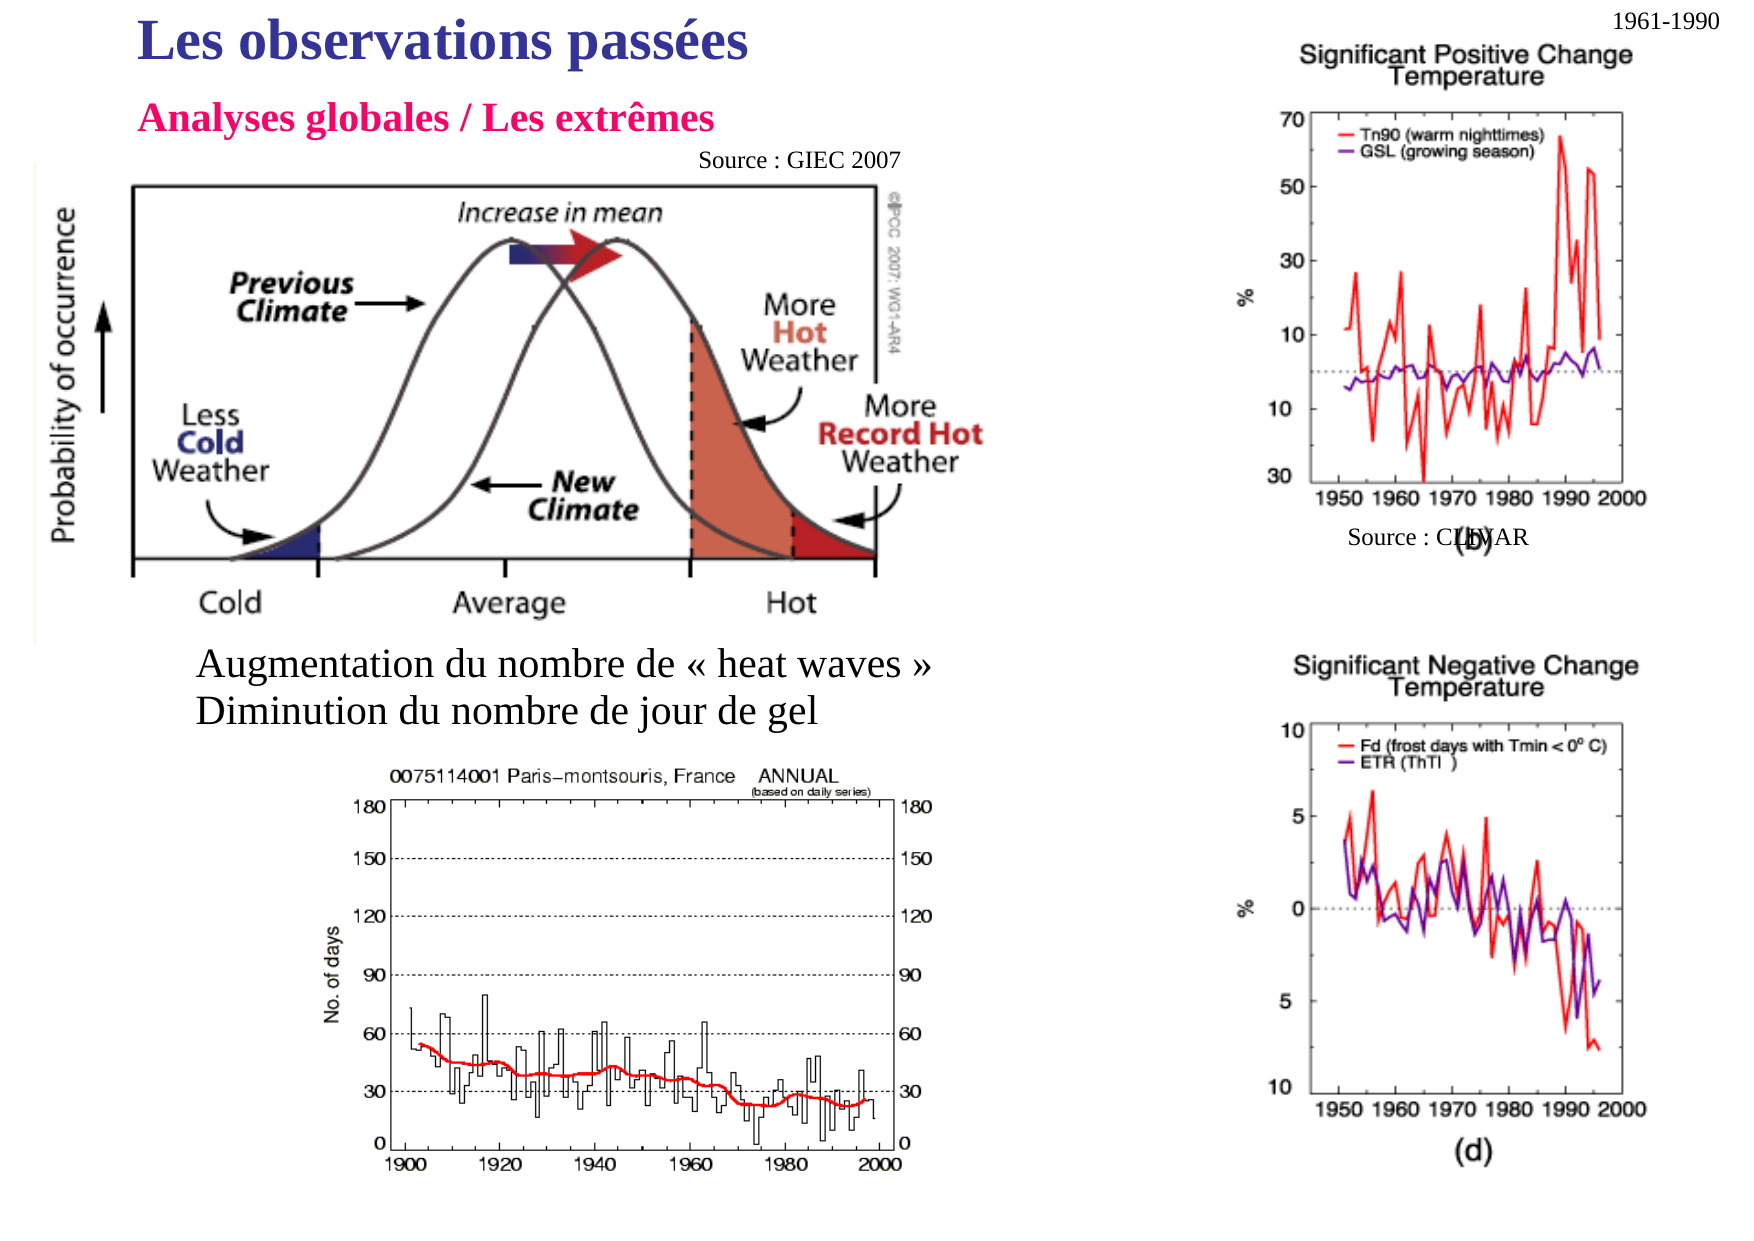

Les observations passées
1961-1990
Analyses globales / Les extrêmes
Source : GIEC 2007
Source : CLIVAR
Augmentation du nombre de « heat waves »
Diminution du nombre de jour de gel